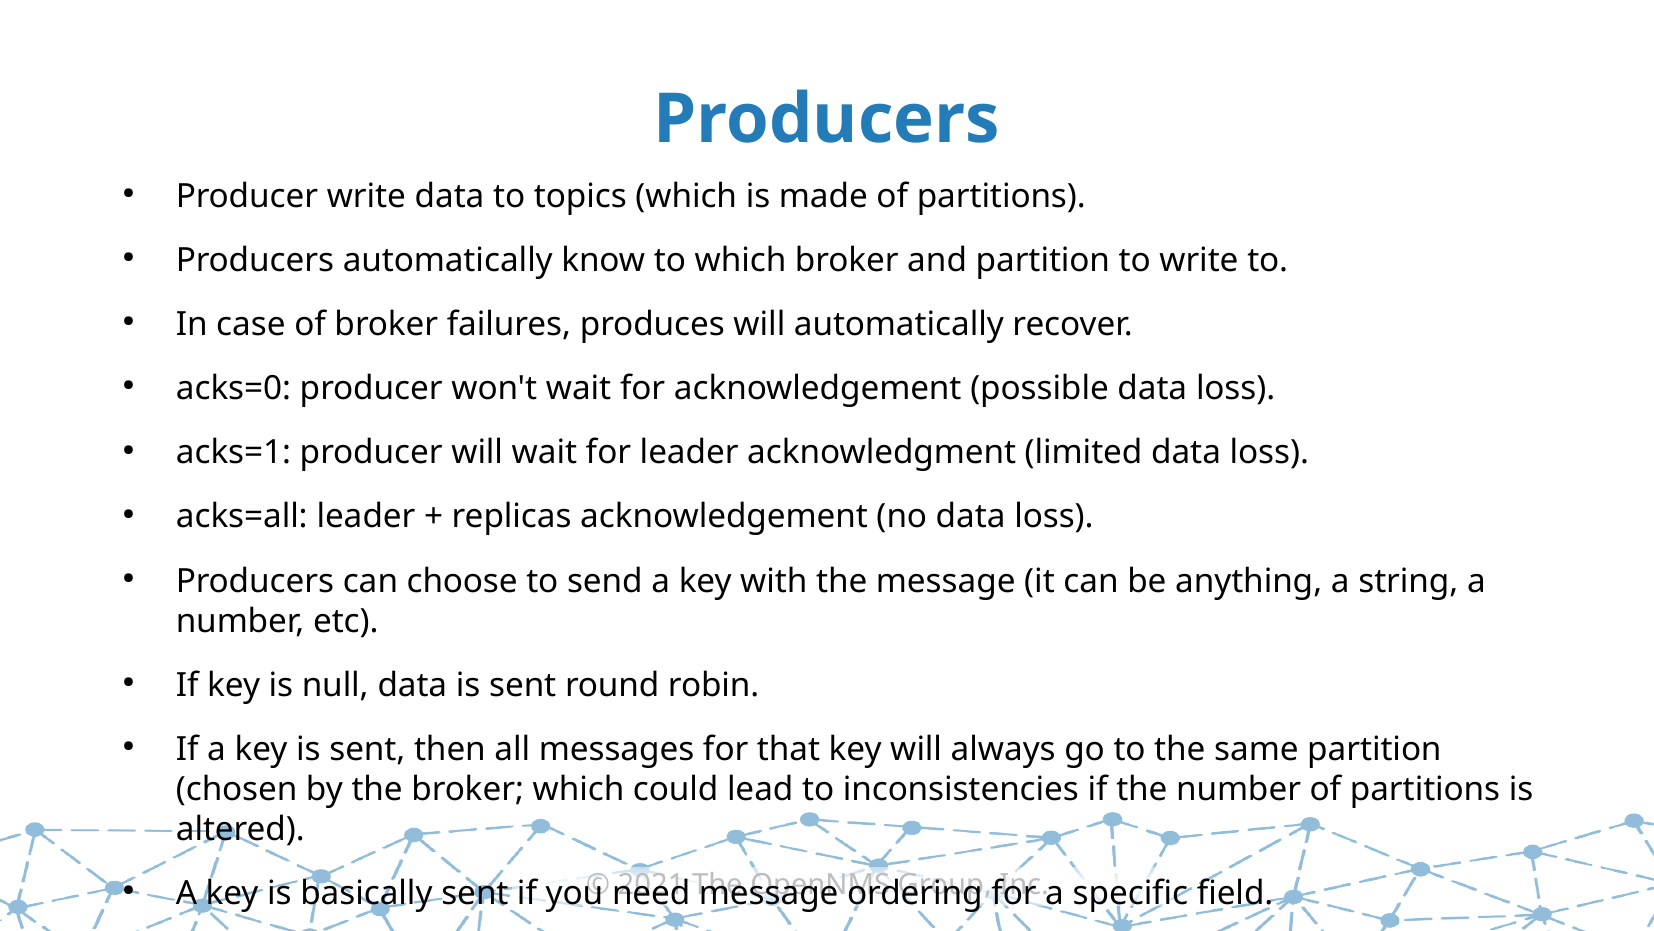

# Producers
Producer write data to topics (which is made of partitions).
Producers automatically know to which broker and partition to write to.
In case of broker failures, produces will automatically recover.
acks=0: producer won't wait for acknowledgement (possible data loss).
acks=1: producer will wait for leader acknowledgment (limited data loss).
acks=all: leader + replicas acknowledgement (no data loss).
Producers can choose to send a key with the message (it can be anything, a string, a number, etc).
If key is null, data is sent round robin.
If a key is sent, then all messages for that key will always go to the same partition (chosen by the broker; which could lead to inconsistencies if the number of partitions is altered).
A key is basically sent if you need message ordering for a specific field.